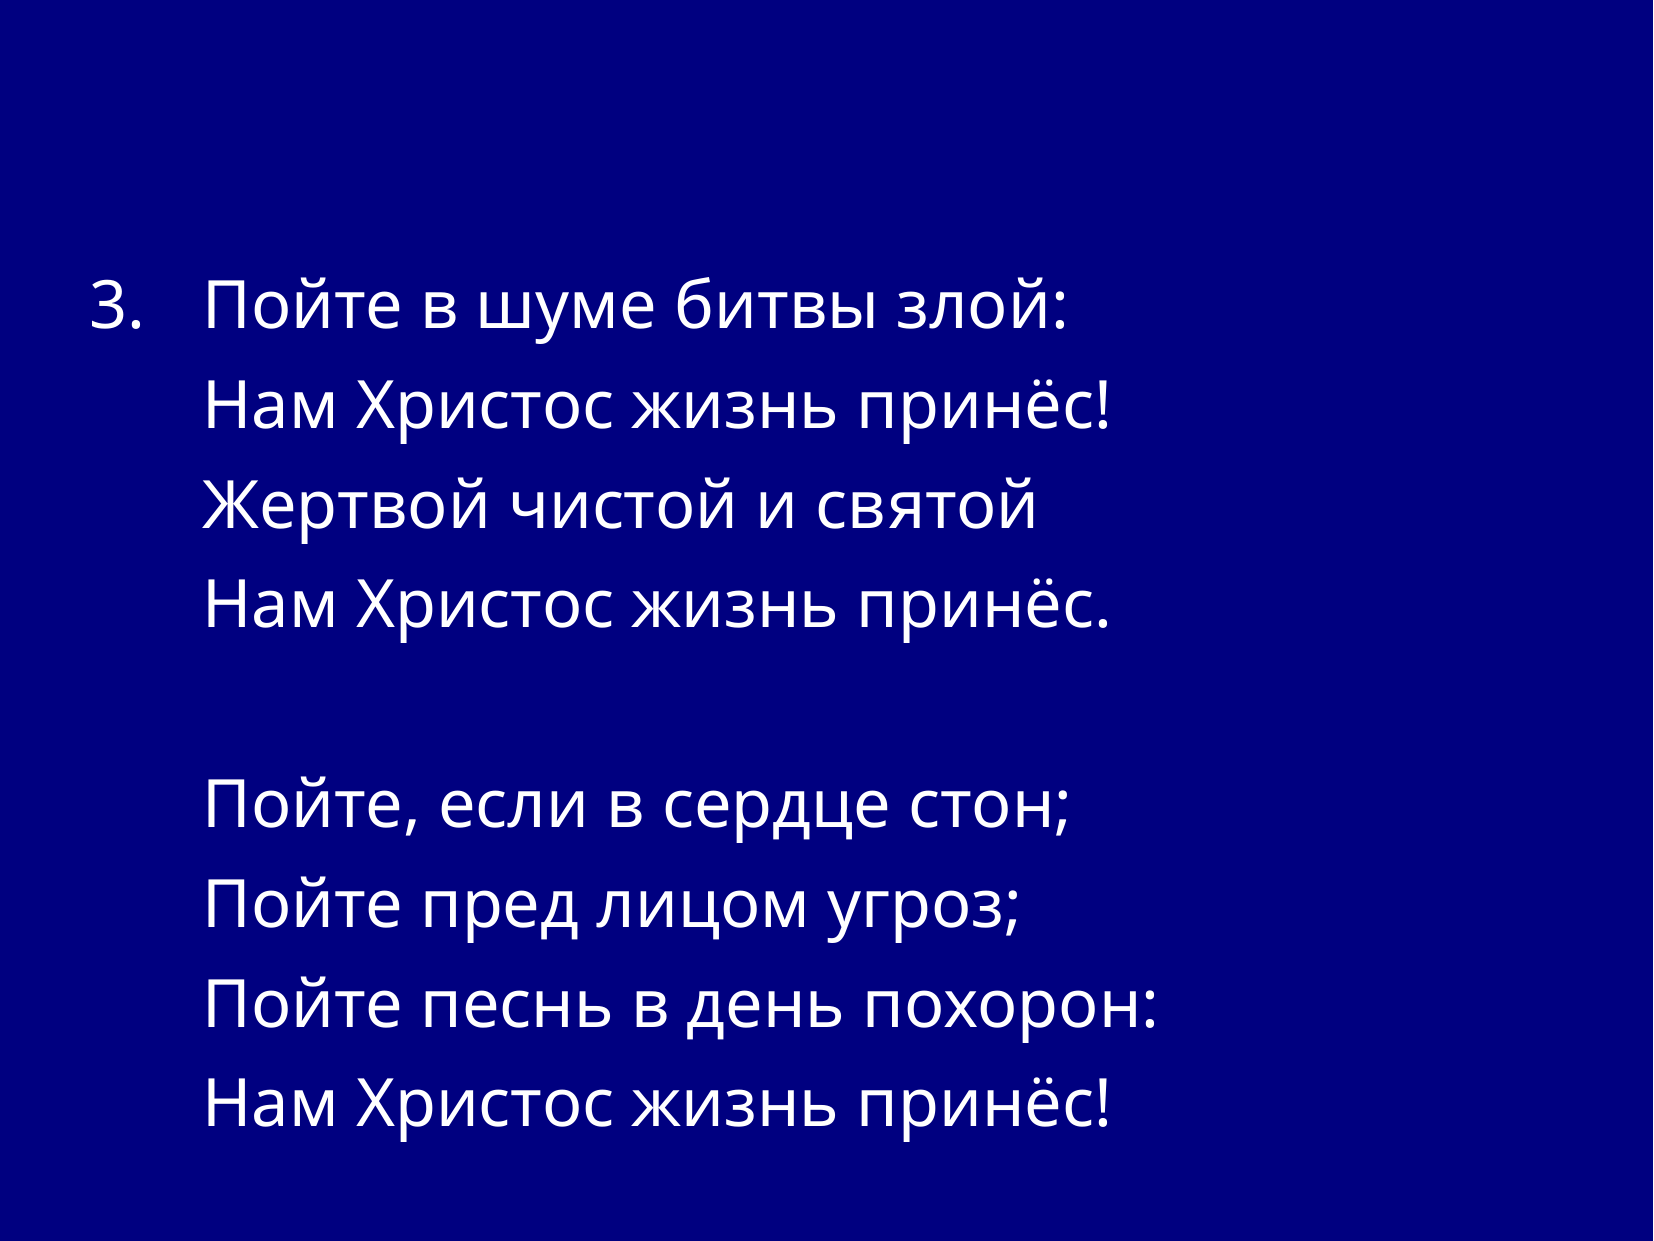

3.	Пойте в шуме битвы злой:
	Нам Христос жизнь принёс!
	Жертвой чистой и святой
	Нам Христос жизнь принёс.
	Пойте, если в сердце стон;
	Пойте пред лицом угроз;
	Пойте песнь в день похорон:
	Нам Христос жизнь принёс!